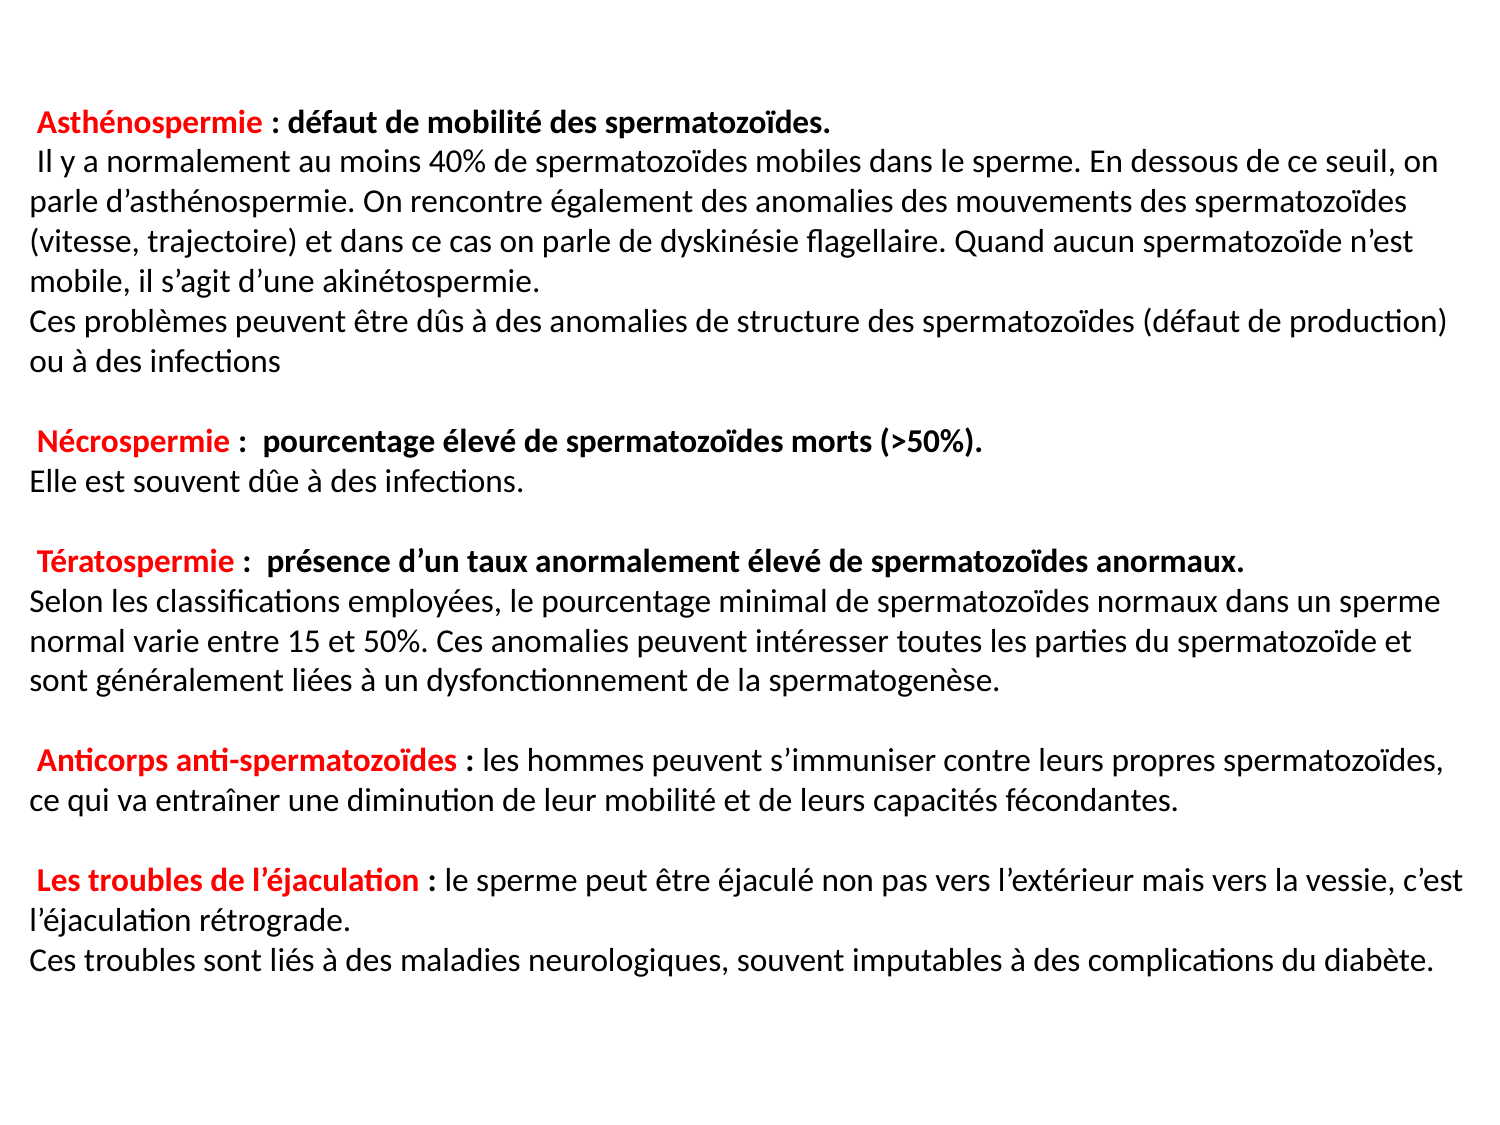

Asthénospermie : défaut de mobilité des spermatozoïdes.
 Il y a normalement au moins 40% de spermatozoïdes mobiles dans le sperme. En dessous de ce seuil, on parle d’asthénospermie. On rencontre également des anomalies des mouvements des spermatozoïdes (vitesse, trajectoire) et dans ce cas on parle de dyskinésie flagellaire. Quand aucun spermatozoïde n’est mobile, il s’agit d’une akinétospermie.
Ces problèmes peuvent être dûs à des anomalies de structure des spermatozoïdes (défaut de production) ou à des infections
 Nécrospermie : pourcentage élevé de spermatozoïdes morts (>50%).
Elle est souvent dûe à des infections.
 Tératospermie : présence d’un taux anormalement élevé de spermatozoïdes anormaux.
Selon les classifications employées, le pourcentage minimal de spermatozoïdes normaux dans un sperme normal varie entre 15 et 50%. Ces anomalies peuvent intéresser toutes les parties du spermatozoïde et sont généralement liées à un dysfonctionnement de la spermatogenèse.
 Anticorps anti-spermatozoïdes : les hommes peuvent s’immuniser contre leurs propres spermatozoïdes, ce qui va entraîner une diminution de leur mobilité et de leurs capacités fécondantes.
 Les troubles de l’éjaculation : le sperme peut être éjaculé non pas vers l’extérieur mais vers la vessie, c’est l’éjaculation rétrograde.
Ces troubles sont liés à des maladies neurologiques, souvent imputables à des complications du diabète.